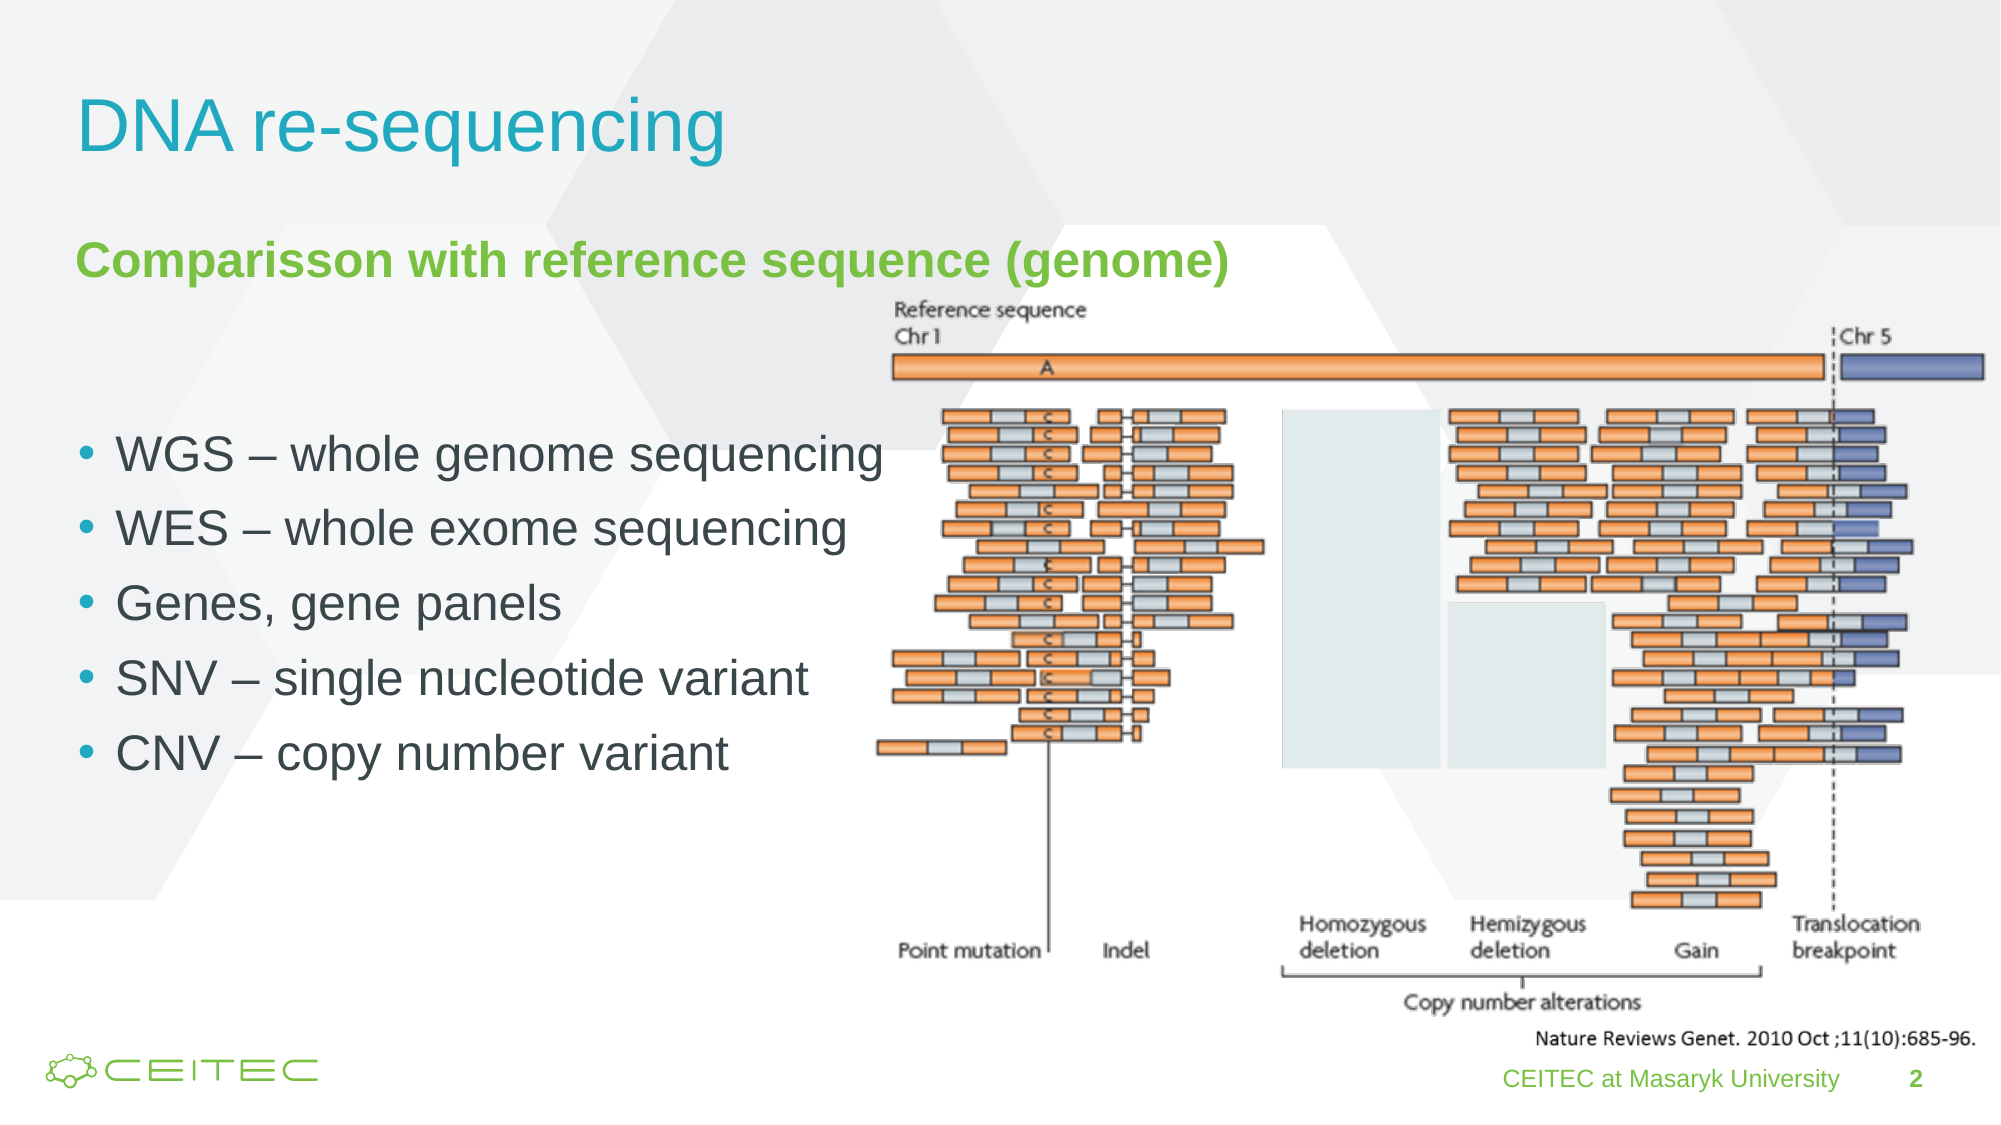

# DNA re-sequencing
Comparisson with reference sequence (genome)
WGS – whole genome sequencing
WES – whole exome sequencing
Genes, gene panels
SNV – single nucleotide variant
CNV – copy number variant
CEITEC at Masaryk University